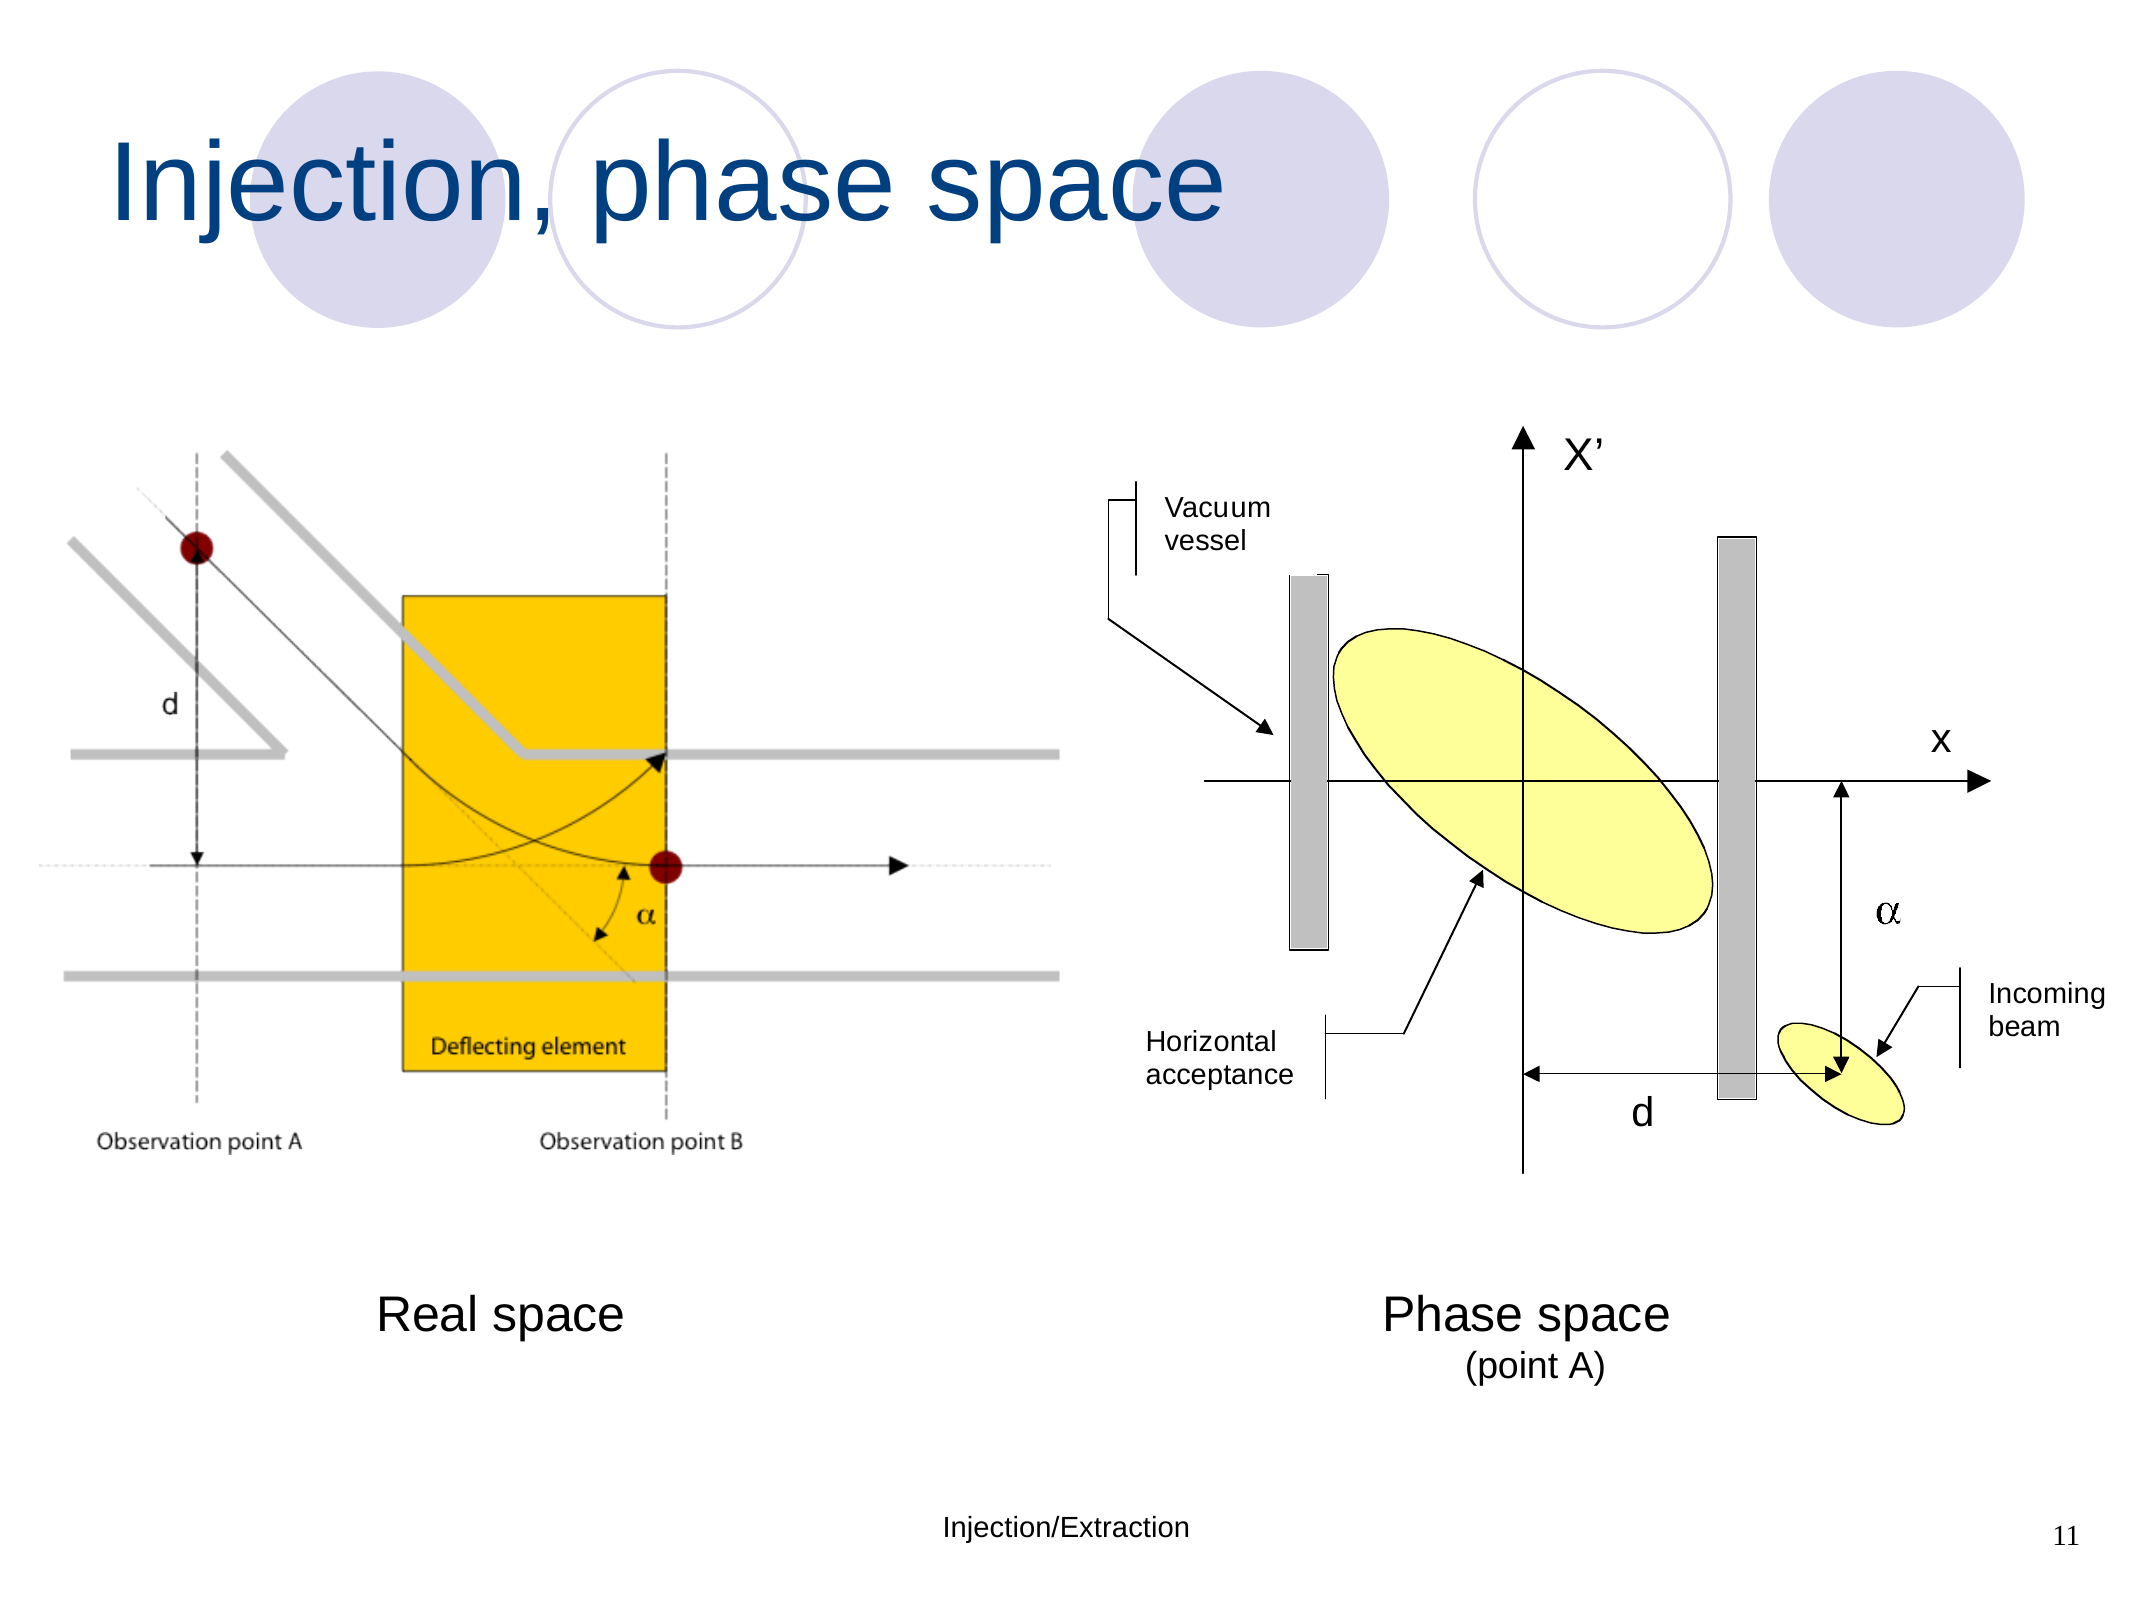

# Injection, phase space
X’
Real space
Phase space
(point A)
11